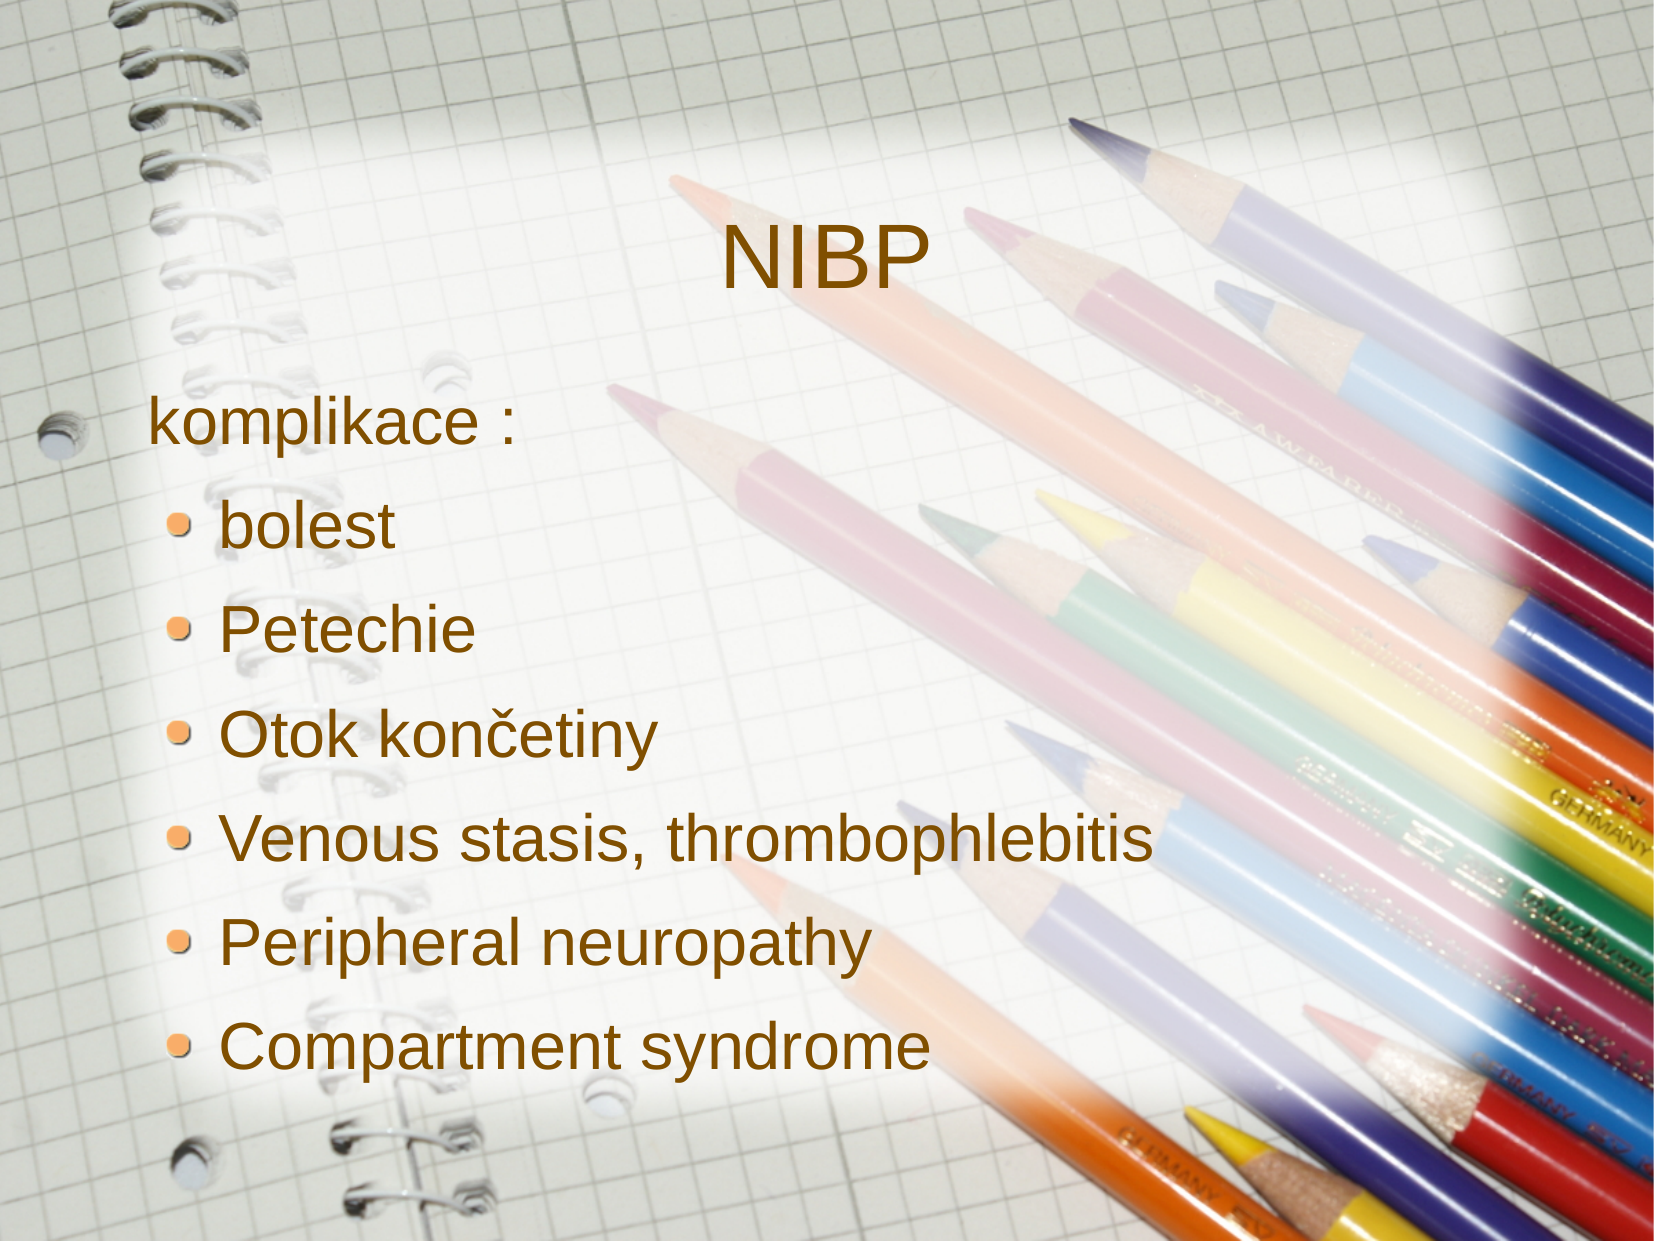

# NIBP
komplikace :
bolest
Petechie
Otok končetiny
Venous stasis, thrombophlebitis
Peripheral neuropathy
Compartment syndrome